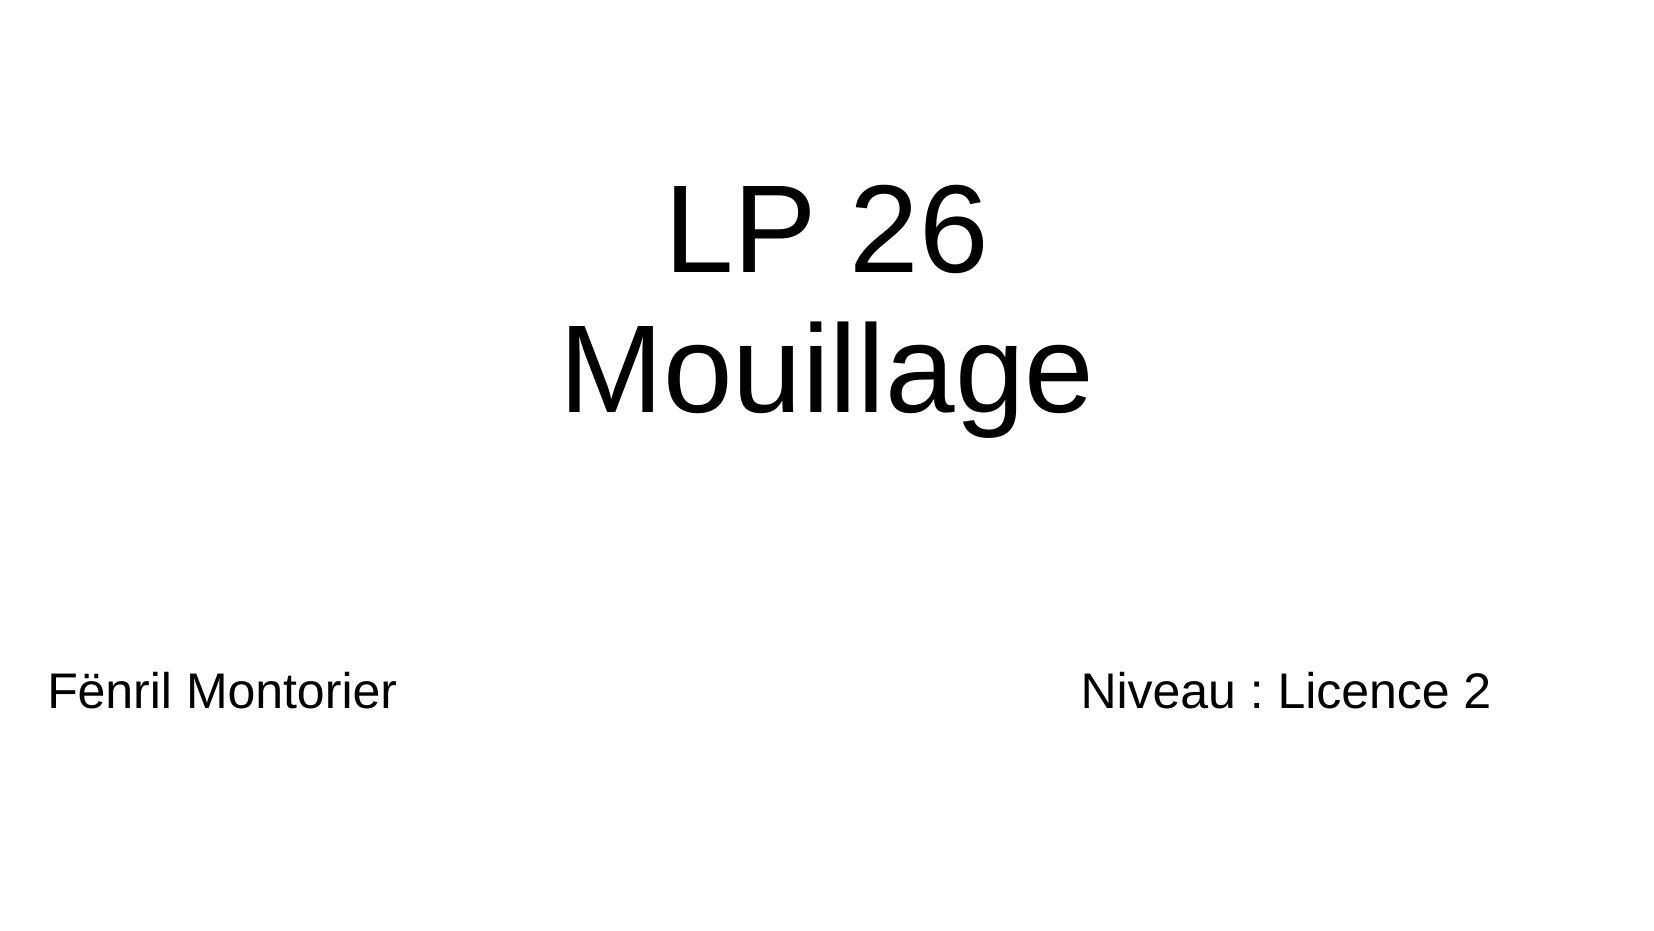

# LP 26 Mouillage
Fënril Montorier										Niveau : Licence 2